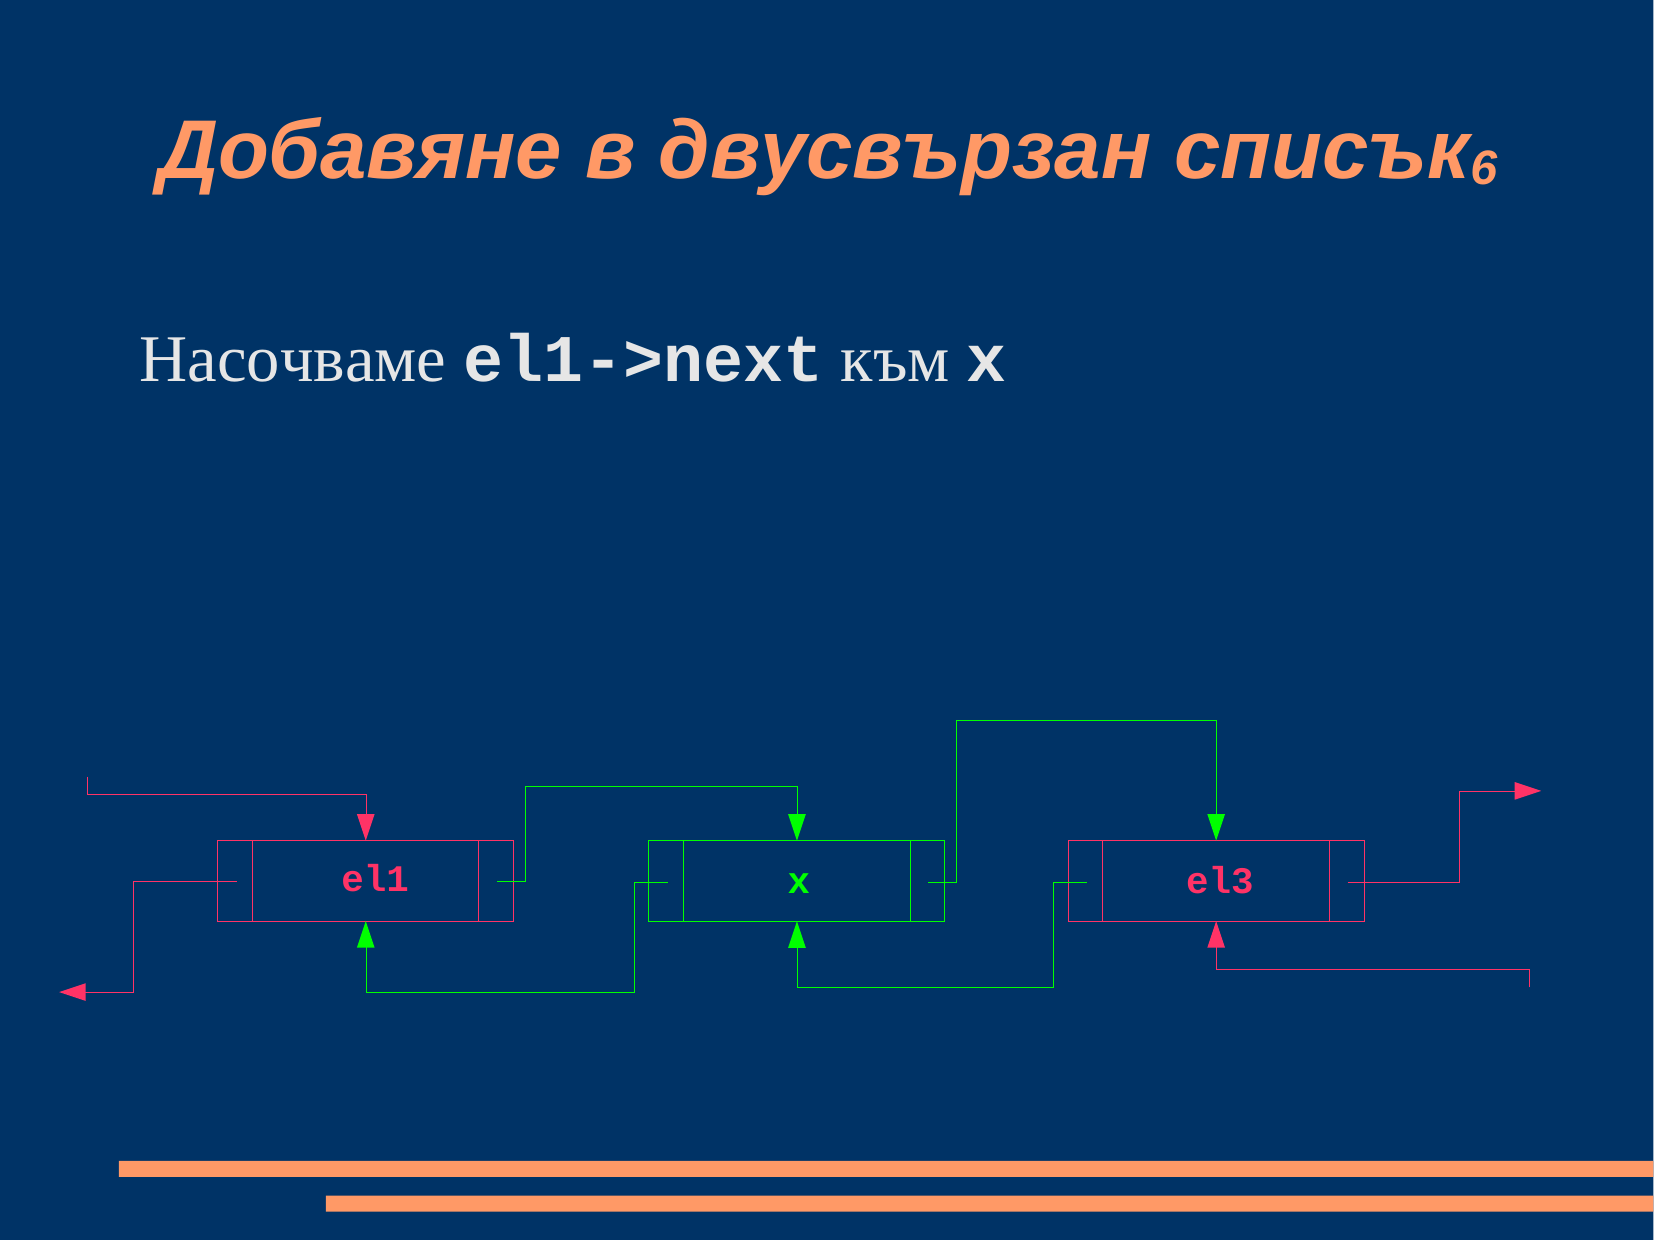

# Добавяне в двусвързан списък6
Насочваме el1->next към x
 el1
 el3
 x